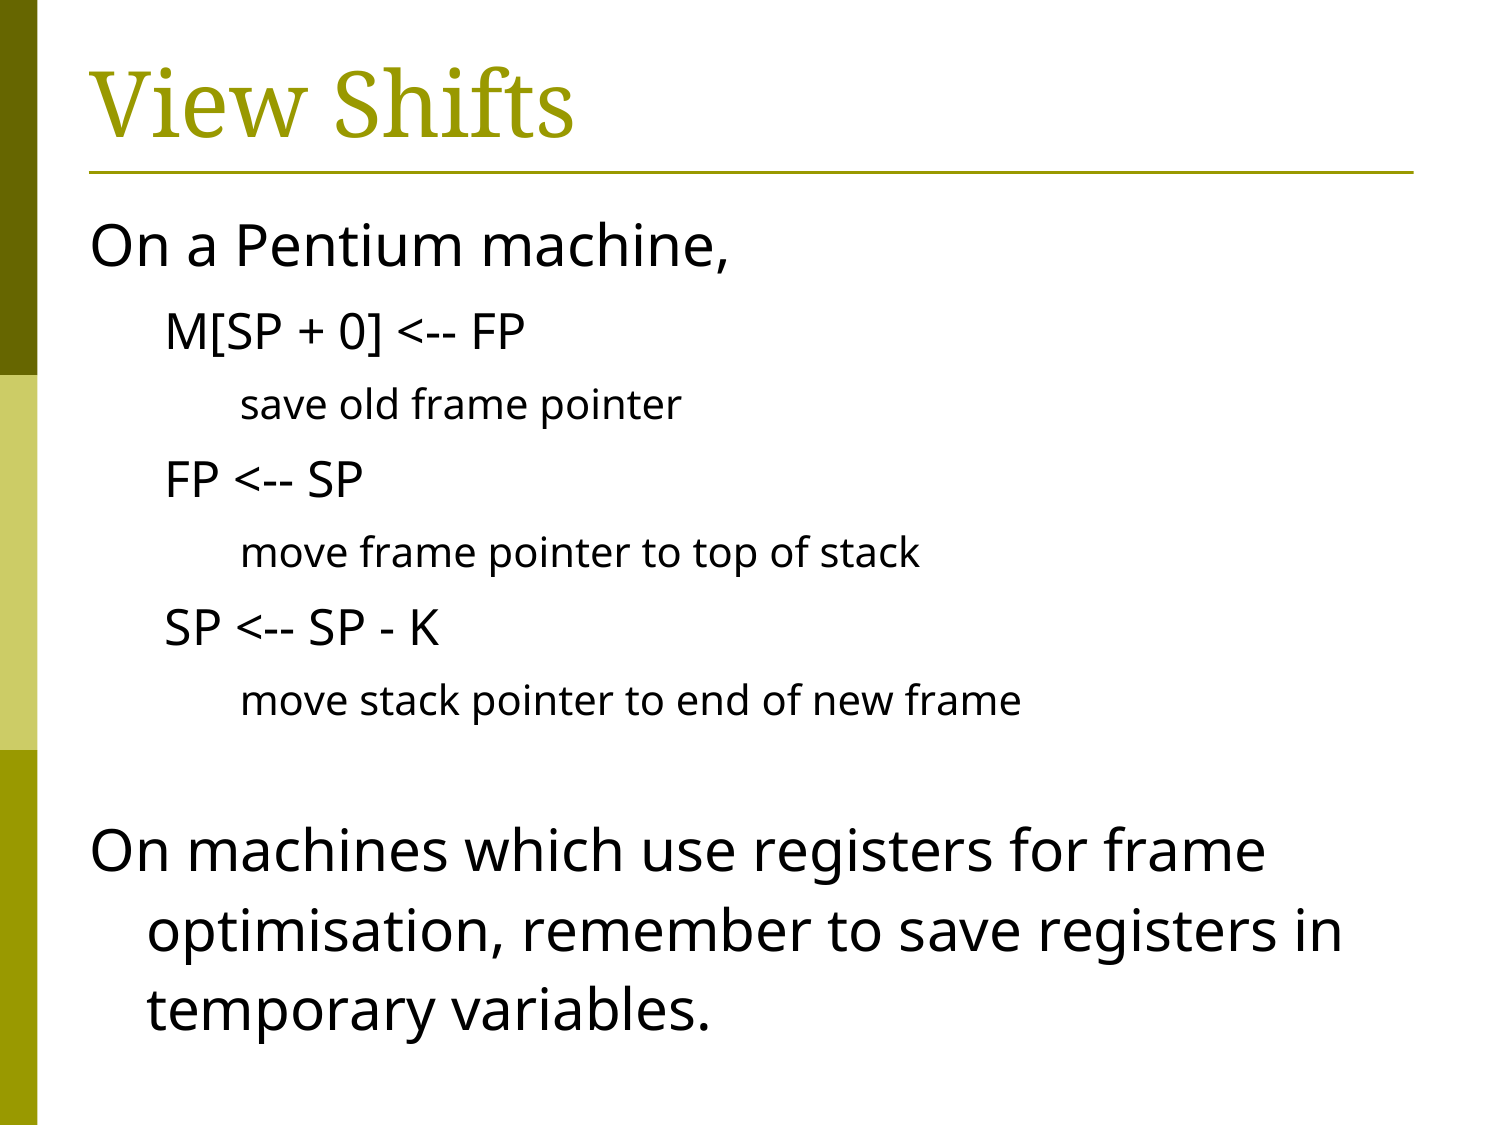

# View Shifts
On a Pentium machine,
M[SP + 0] <-- FP
save old frame pointer
FP <-- SP
move frame pointer to top of stack
SP <-- SP - K
move stack pointer to end of new frame
On machines which use registers for frame optimisation, remember to save registers in temporary variables.